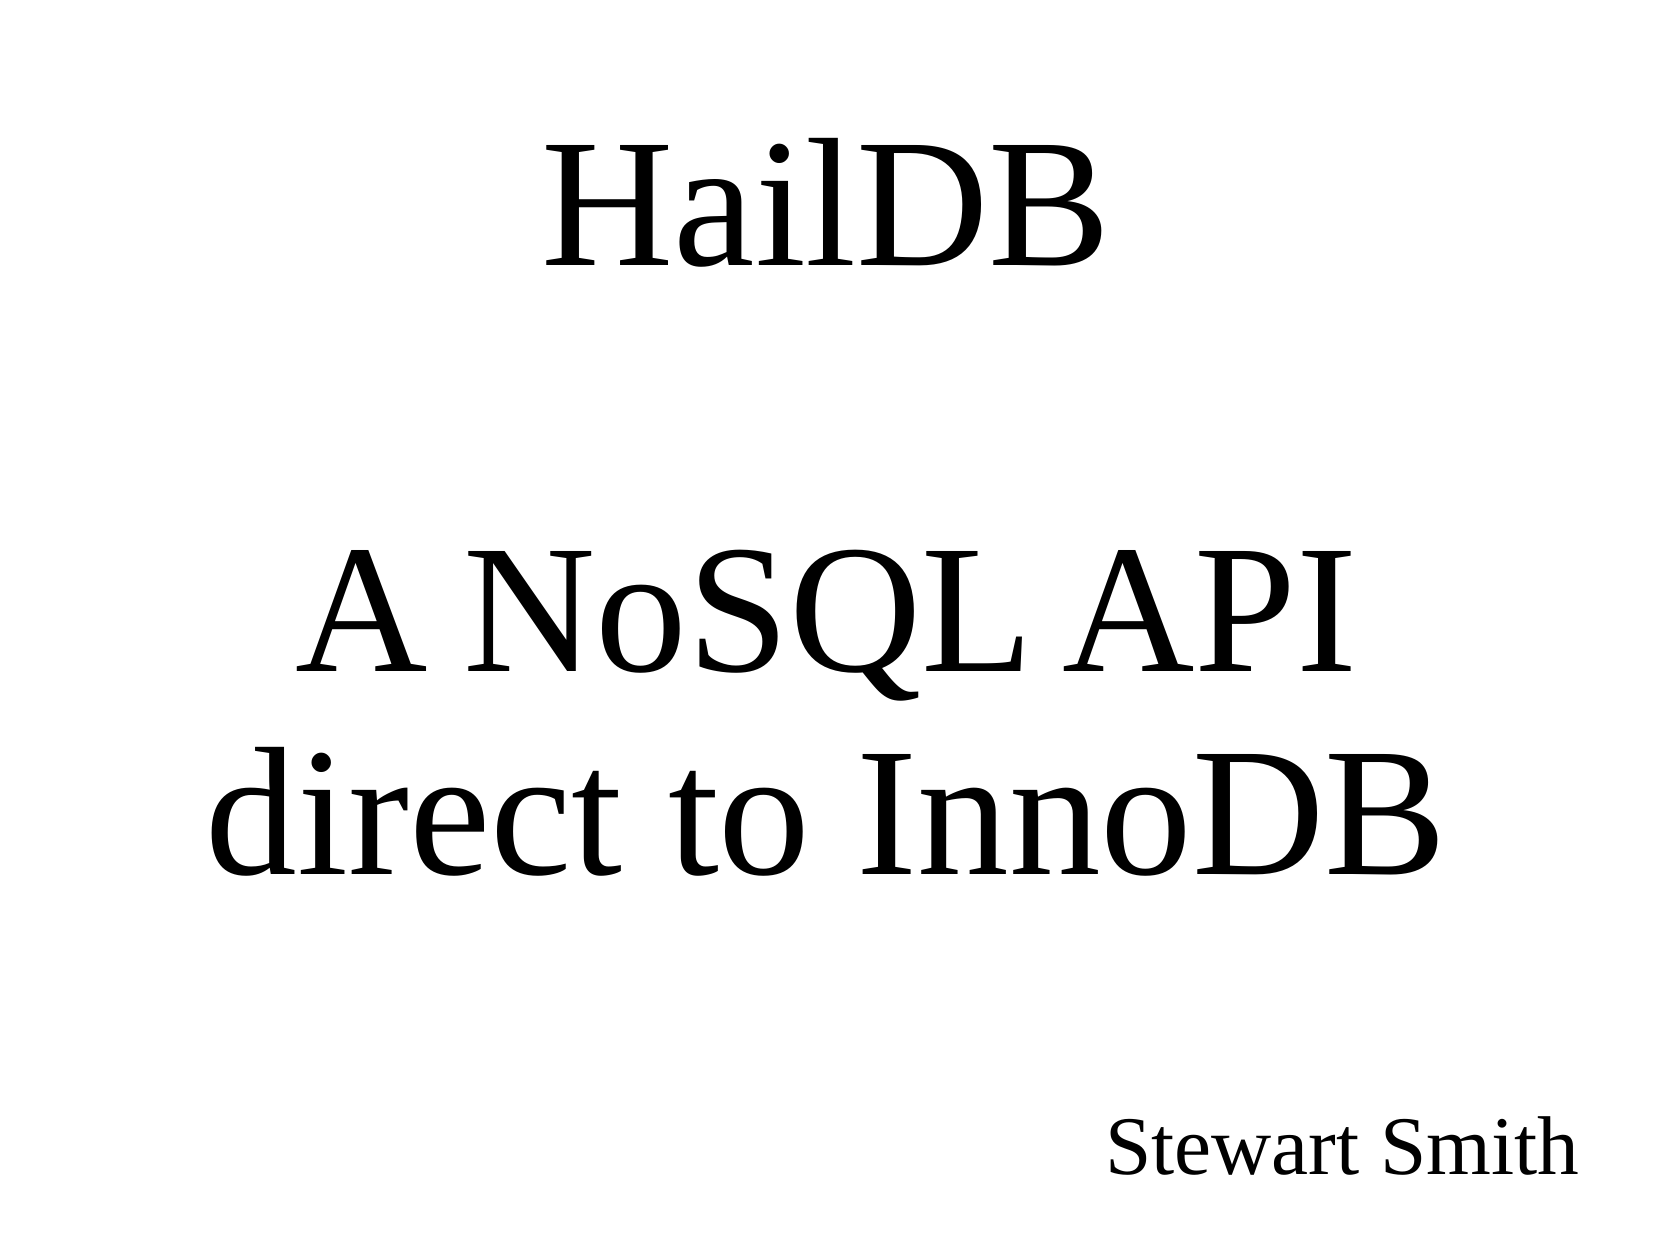

# HailDB A NoSQL API direct to InnoDB
Stewart Smith